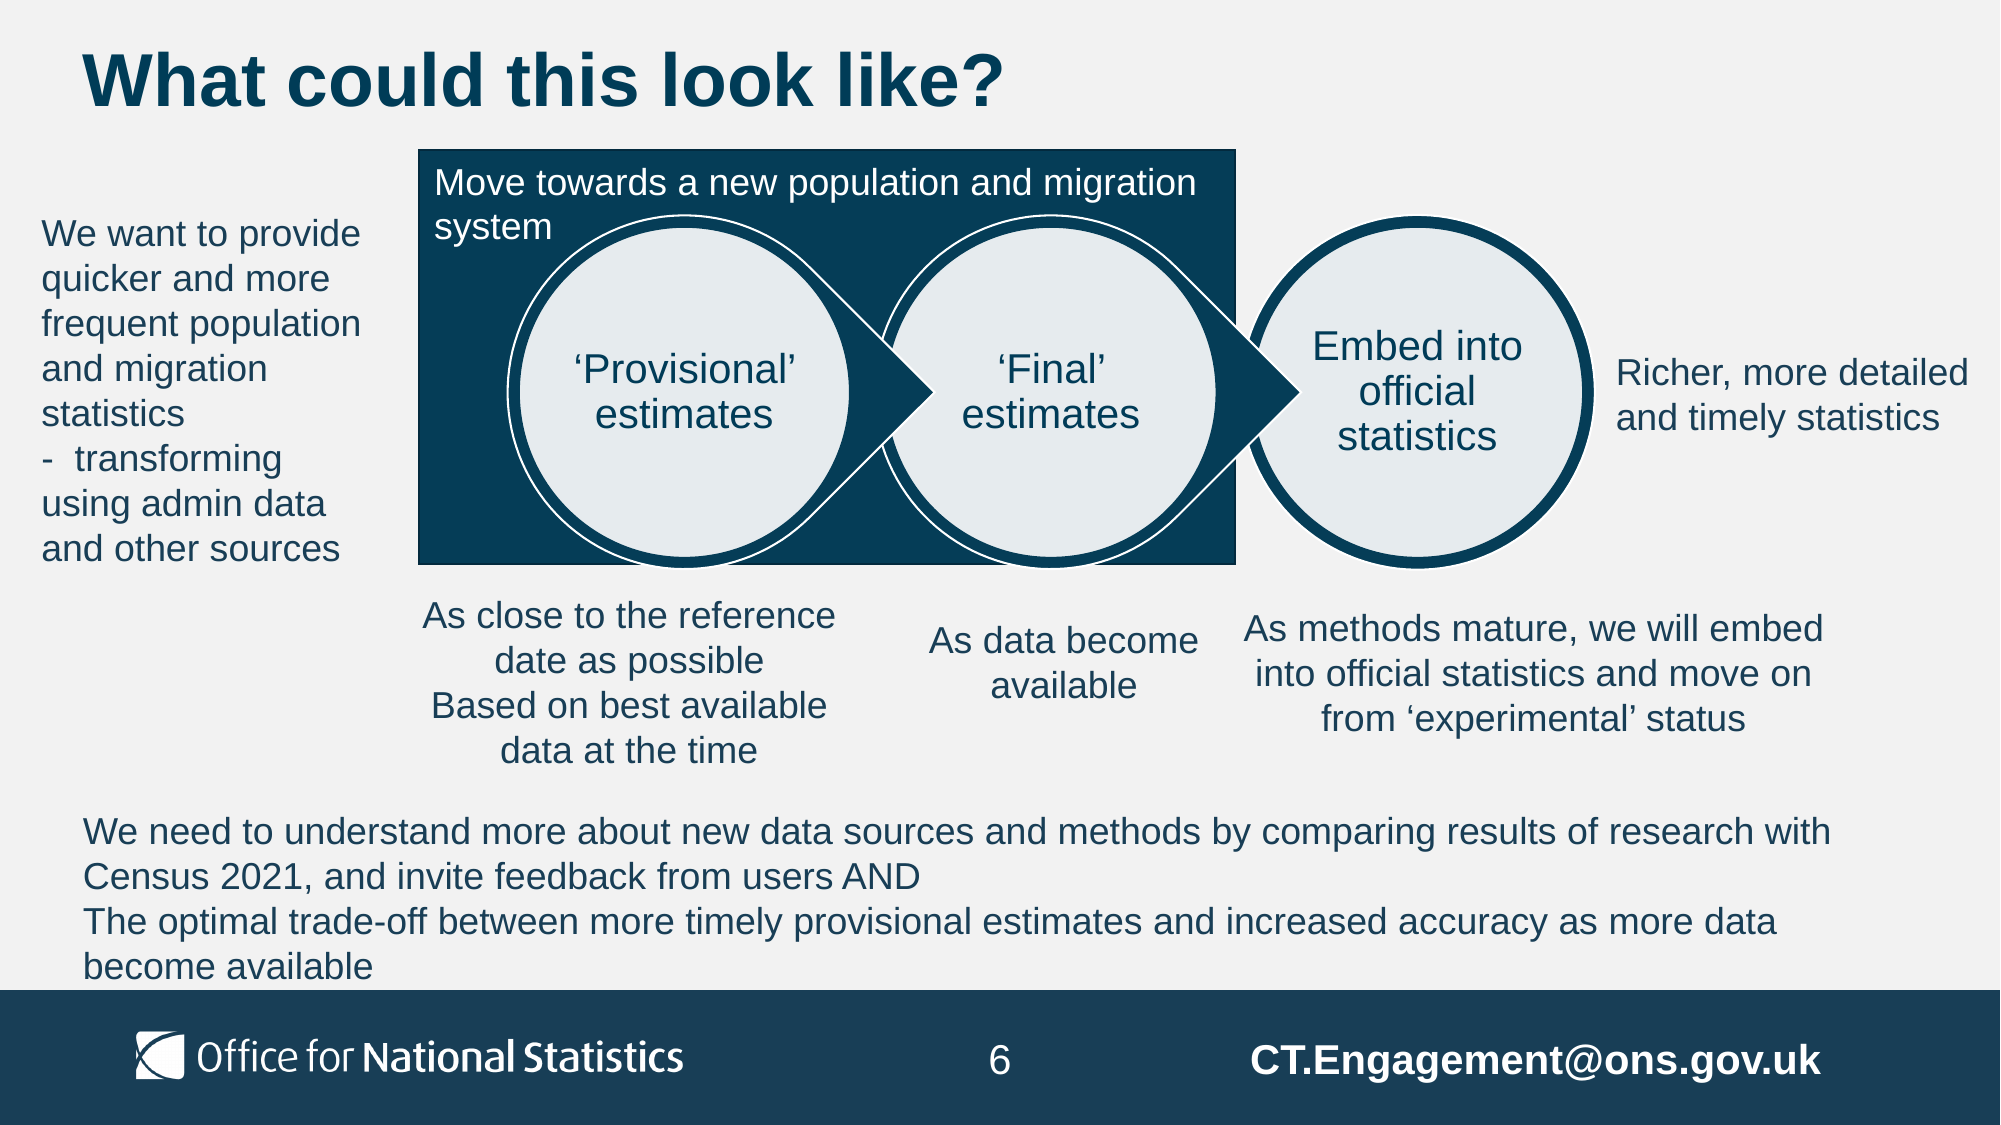

# What could this look like?
‘Provisional’ estimates
‘Final’ estimates
Embed into official statistics
Move towards a new population and migration system
We want to provide quicker and more frequent population and migration statistics
-  transforming using admin data and other sources
Richer, more detailed and timely statistics
As close to the reference date as possible
Based on best available data at the time
As methods mature, we will embed into official statistics and move on from ‘experimental’ status
As data become available
We need to understand more about new data sources and methods by comparing results of research with Census 2021, and invite feedback from users AND
The optimal trade-off between more timely provisional estimates and increased accuracy as more data become available
CT.Engagement@ons.gov.uk